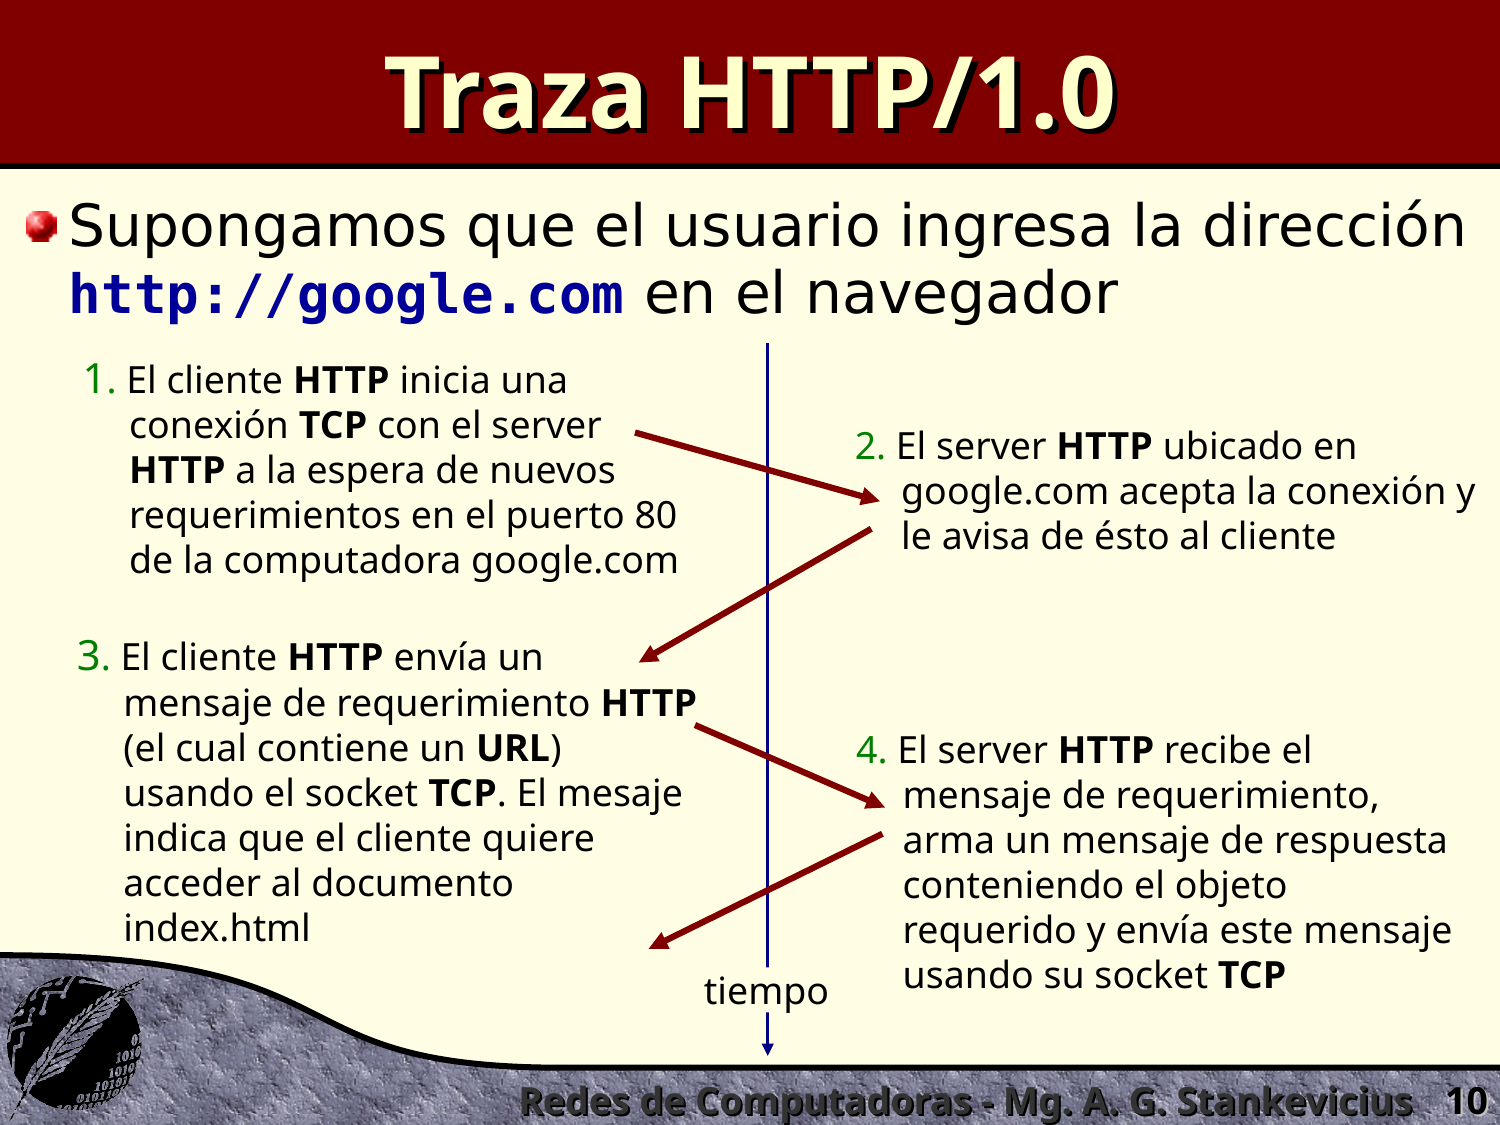

# Traza HTTP/1.0
Supongamos que el usuario ingresa la dirección http://google.com en el navegador
1. El cliente HTTP inicia una conexión TCP con el server HTTP a la espera de nuevos requerimientos en el puerto 80 de la computadora google.com
2. El server HTTP ubicado en google.com acepta la conexión y le avisa de ésto al cliente
3. El cliente HTTP envía un mensaje de requerimiento HTTP (el cual contiene un URL) usando el socket TCP. El mesaje indica que el cliente quiere acceder al documento index.html
4. El server HTTP recibe el mensaje de requerimiento,
arma un mensaje de respuesta conteniendo el objeto requerido y envía este mensaje usando su socket TCP
tiempo
10